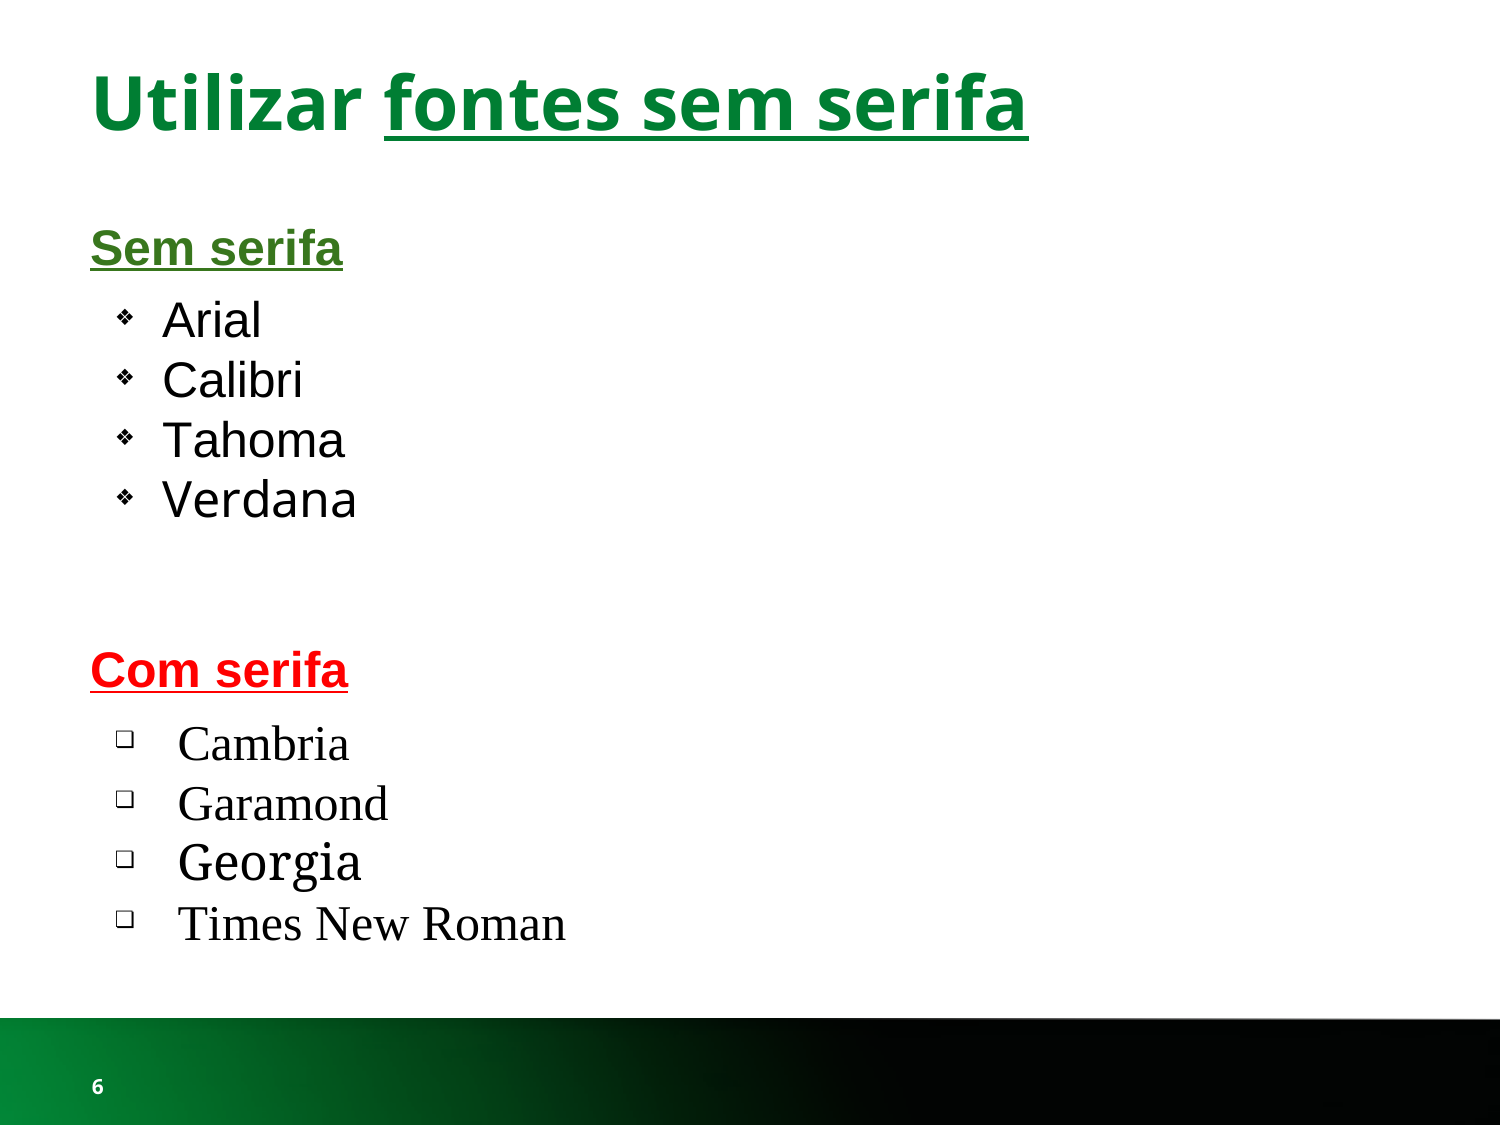

# Utilizar fontes sem serifa
Sem serifa
Arial
Calibri
Tahoma
Verdana
Com serifa
Cambria
Garamond
Georgia
Times New Roman